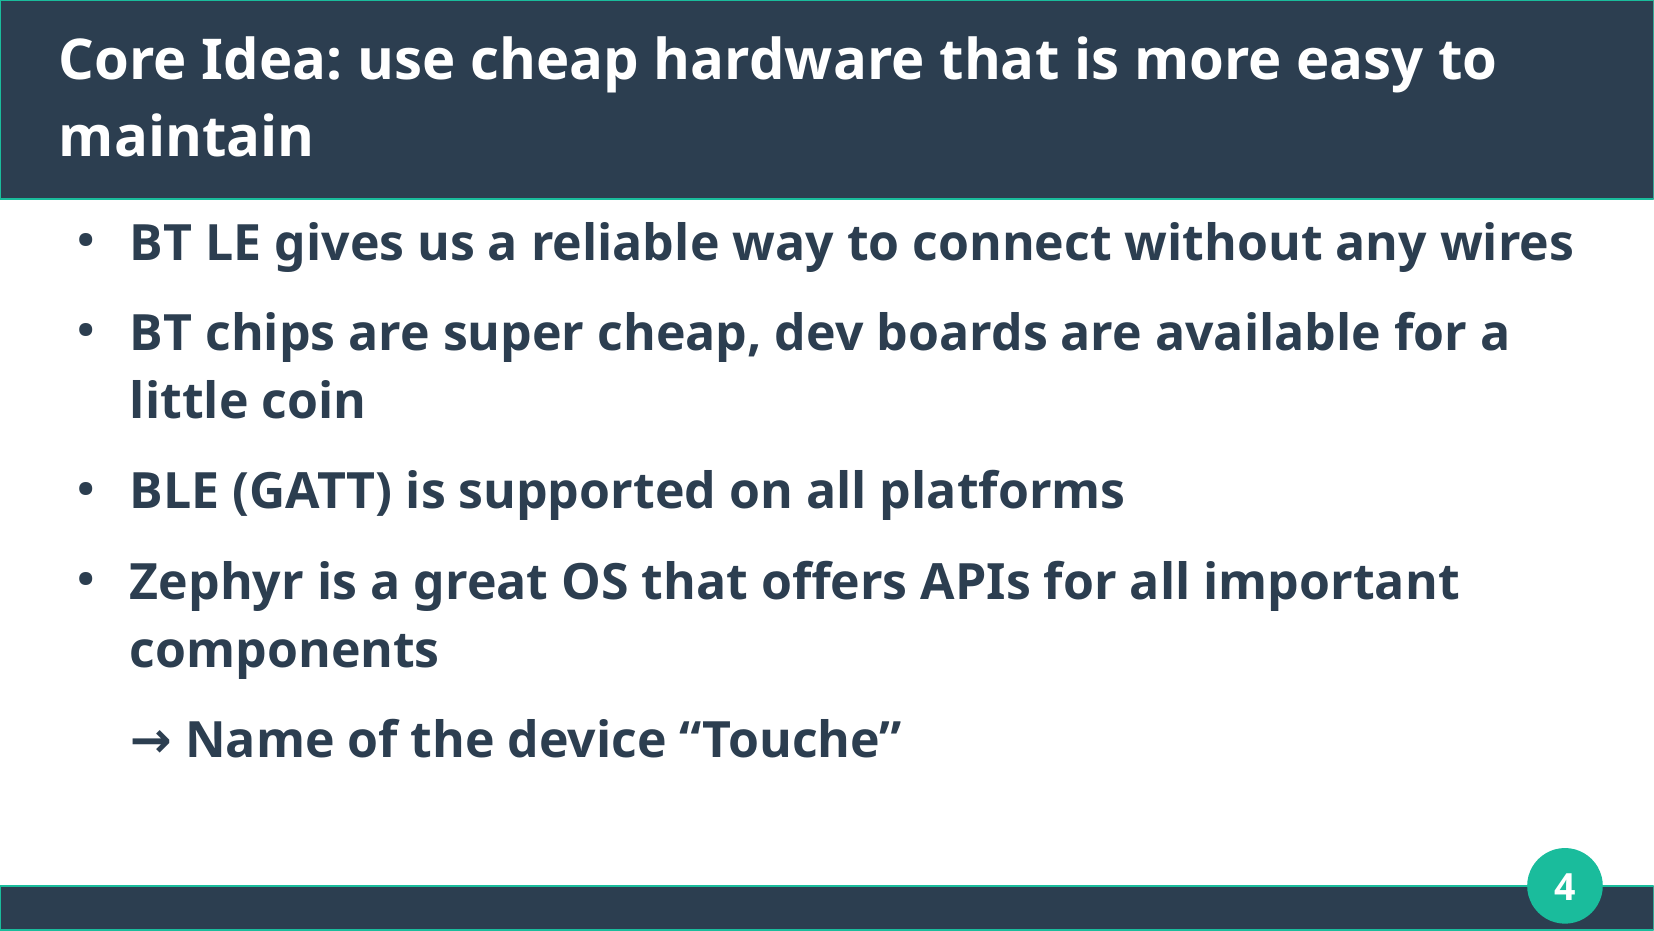

# Core Idea: use cheap hardware that is more easy to maintain
BT LE gives us a reliable way to connect without any wires
BT chips are super cheap, dev boards are available for a little coin
BLE (GATT) is supported on all platforms
Zephyr is a great OS that offers APIs for all important components
→ Name of the device “Touche”
4